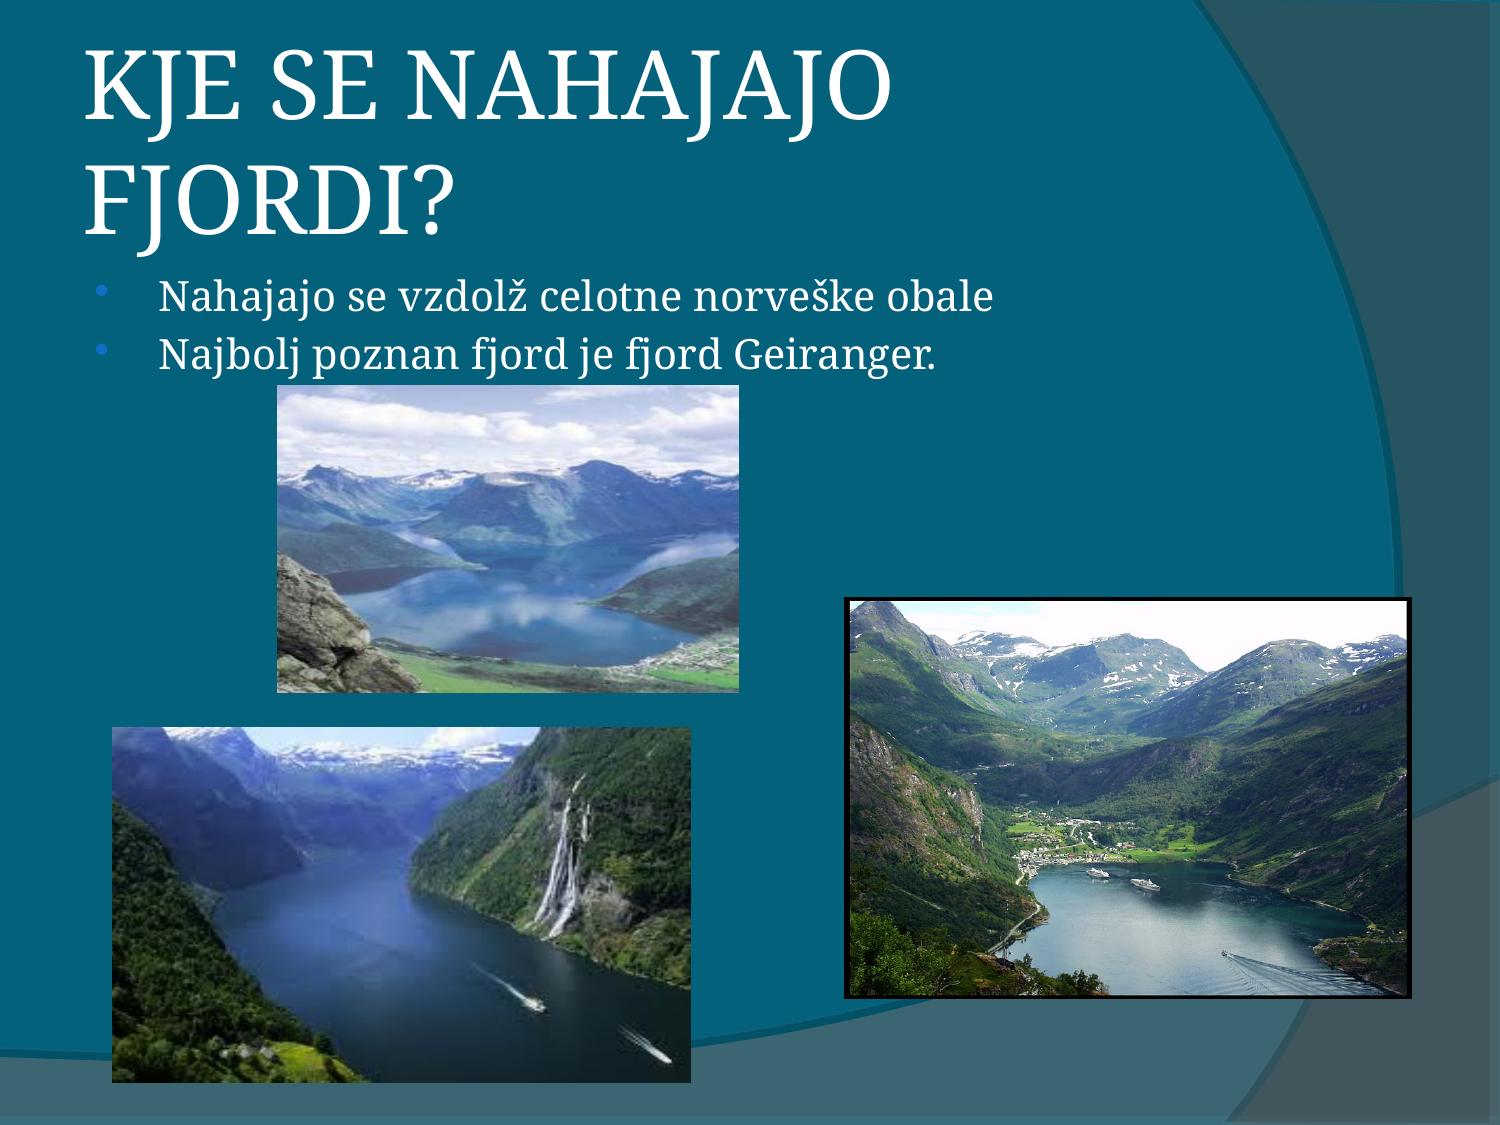

# KJE SE NAHAJAJO FJORDI?
Nahajajo se vzdolž celotne norveške obale
Najbolj poznan fjord je fjord Geiranger.